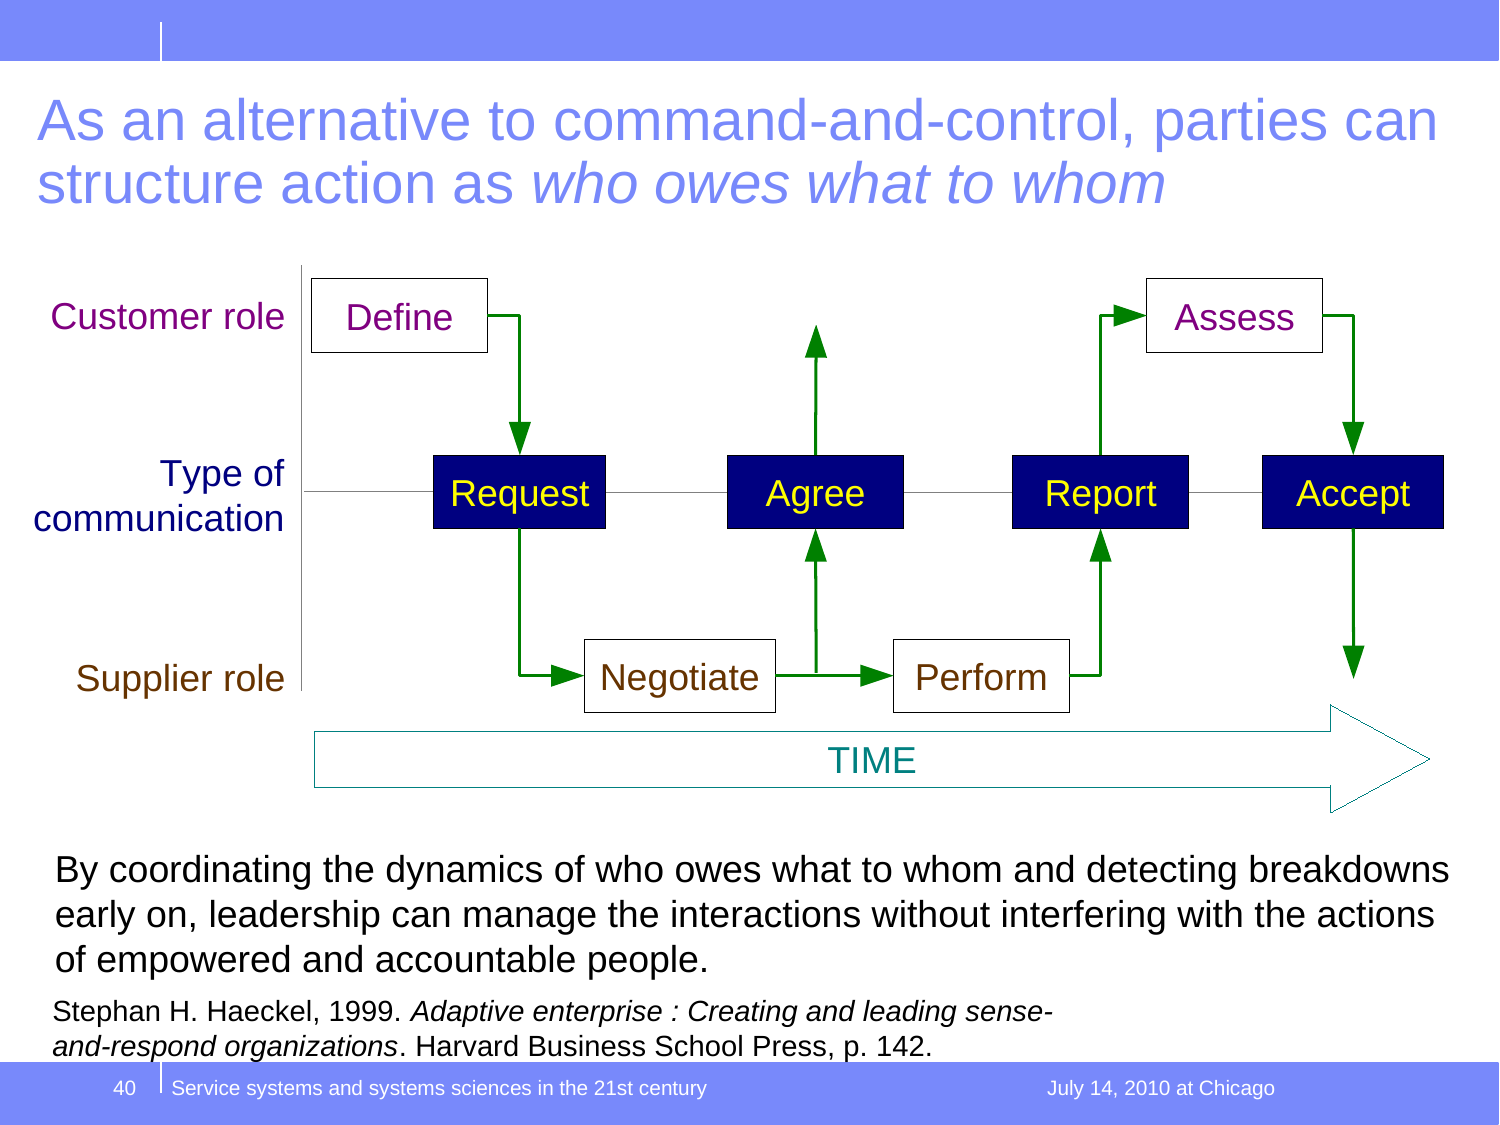

# As an alternative to command-and-control, parties can structure action as who owes what to whom
Customer role
Define
Assess
Type of communication
Request
Agree
Report
Accept
Negotiate
Perform
Supplier role
TIME
By coordinating the dynamics of who owes what to whom and detecting breakdowns early on, leadership can manage the interactions without interfering with the actions of empowered and accountable people.
Stephan H. Haeckel, 1999. Adaptive enterprise : Creating and leading sense-and-respond organizations. Harvard Business School Press, p. 142.
40
Service systems and systems sciences in the 21st century
July 14, 2010 at Chicago